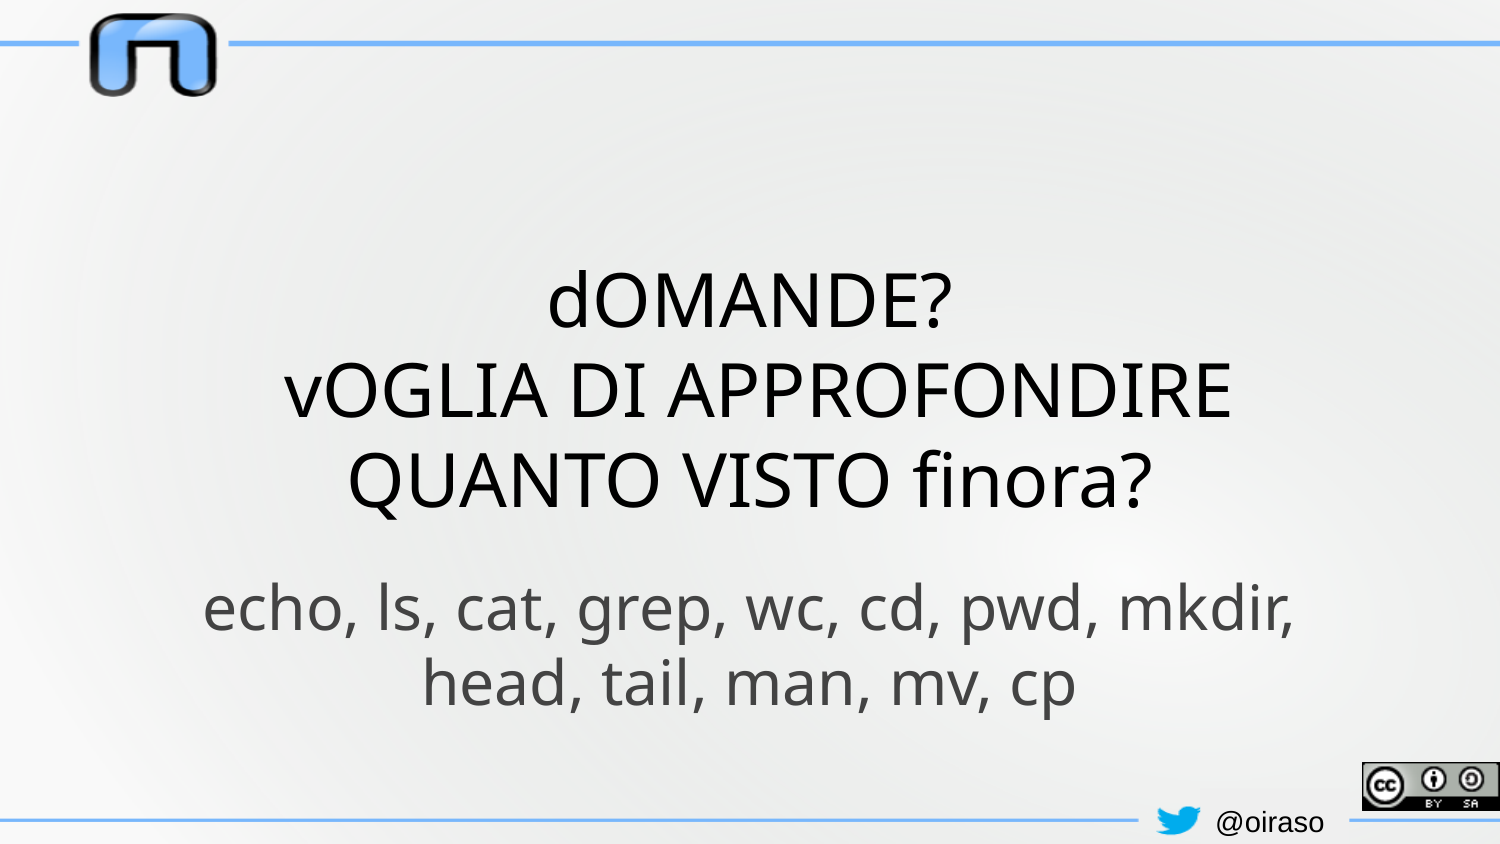

dOMANDE?
 vOGLIA DI APPROFONDIRE QUANTO VISTO finora?
# echo, ls, cat, grep, wc, cd, pwd, mkdir, head, tail, man, mv, cp
@oirasor